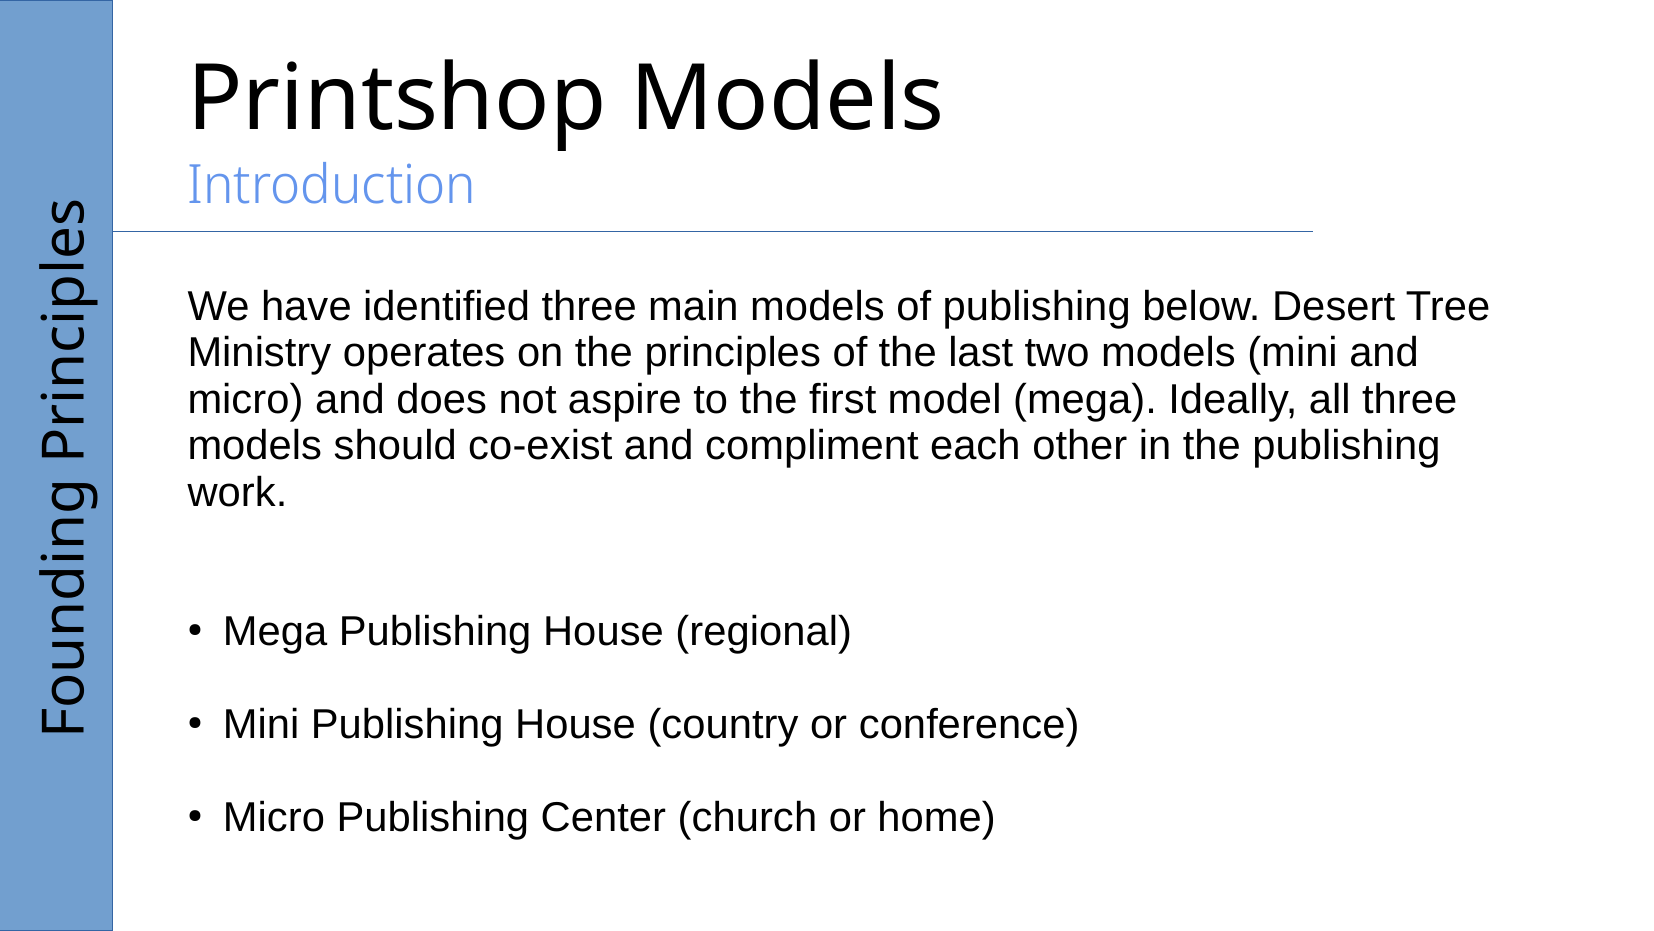

# Printshop Models
Introduction
We have identified three main models of publishing below. Desert Tree Ministry operates on the principles of the last two models (mini and micro) and does not aspire to the first model (mega). Ideally, all three models should co-exist and compliment each other in the publishing work.
Mega Publishing House (regional)
Mini Publishing House (country or conference)
Micro Publishing Center (church or home)
Founding Principles